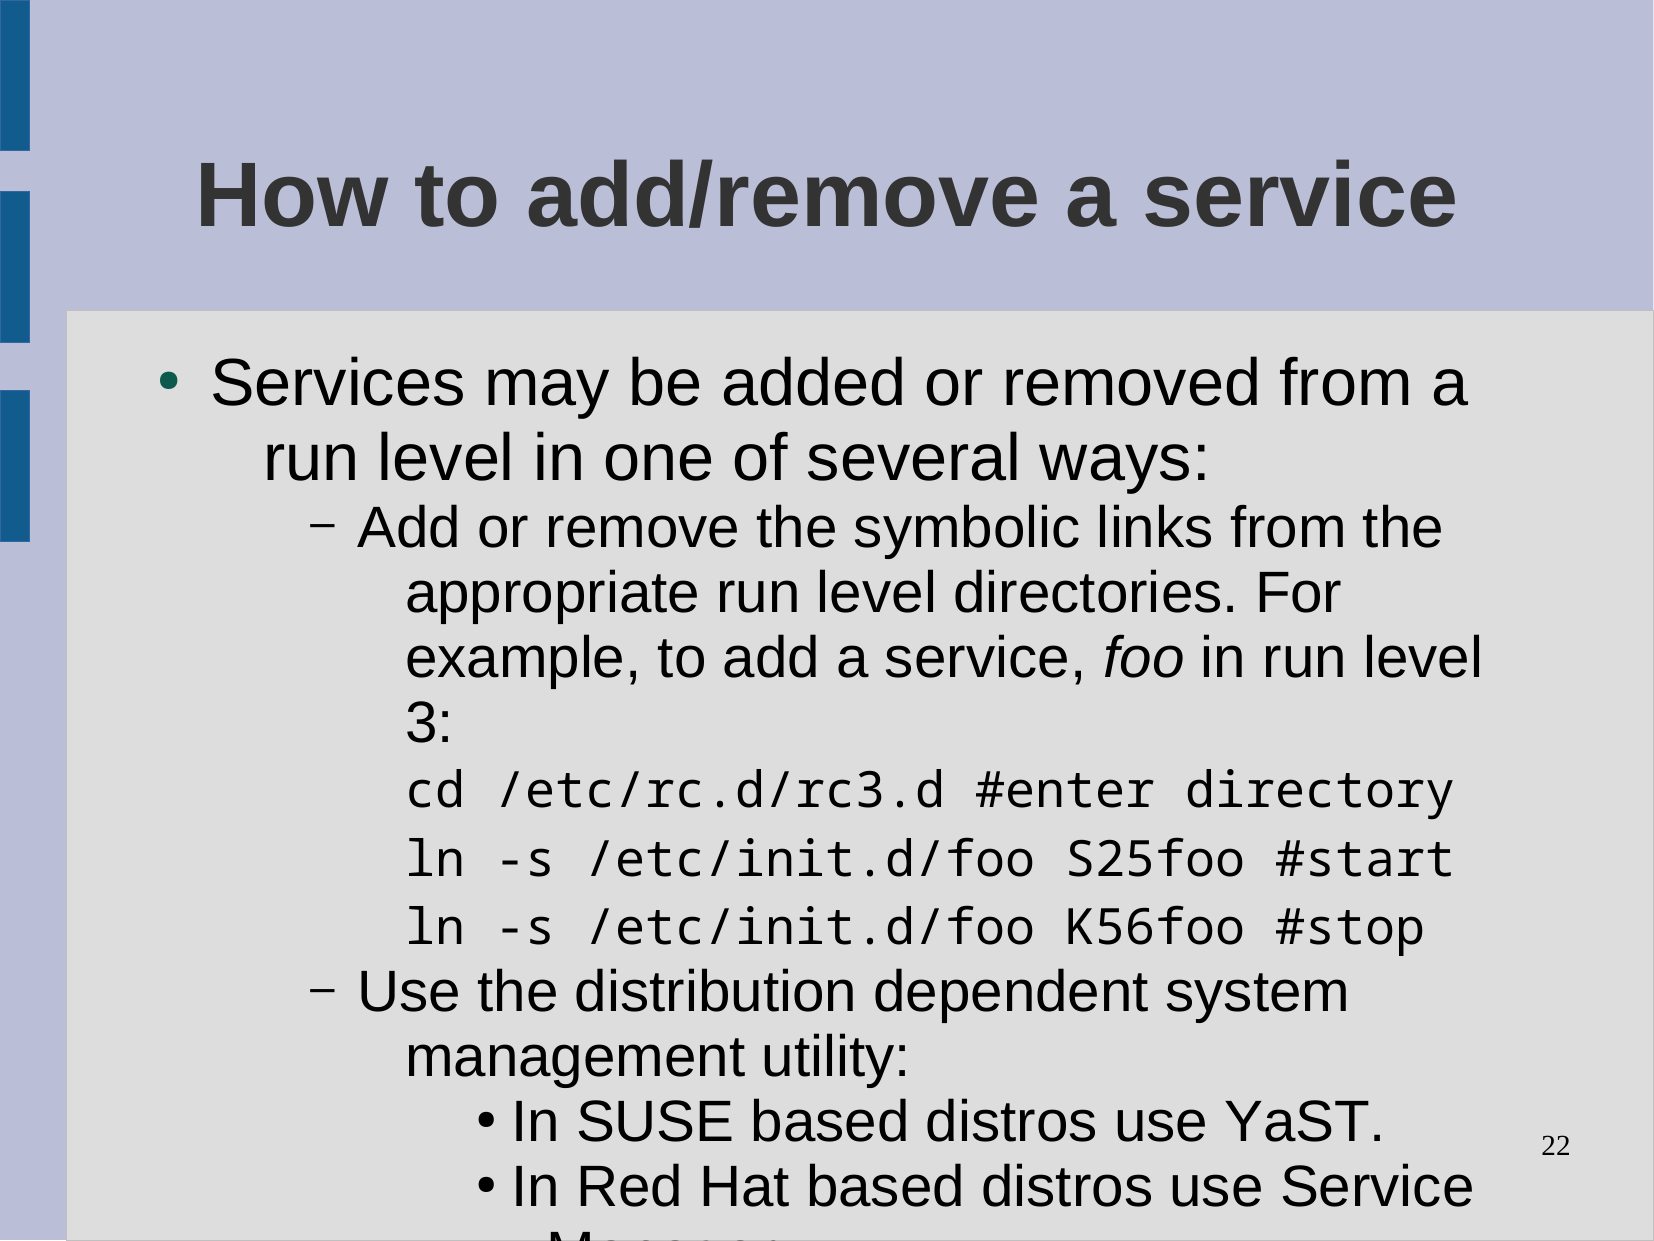

# How to add/remove a service
Services may be added or removed from a run level in one of several ways:
Add or remove the symbolic links from the appropriate run level directories. For example, to add a service, foo in run level 3:
cd /etc/rc.d/rc3.d #enter directory
ln -s /etc/init.d/foo S25foo #start
ln -s /etc/init.d/foo K56foo #stop
Use the distribution dependent system management utility:
In SUSE based distros use YaST.
In Red Hat based distros use Service Manager.
22